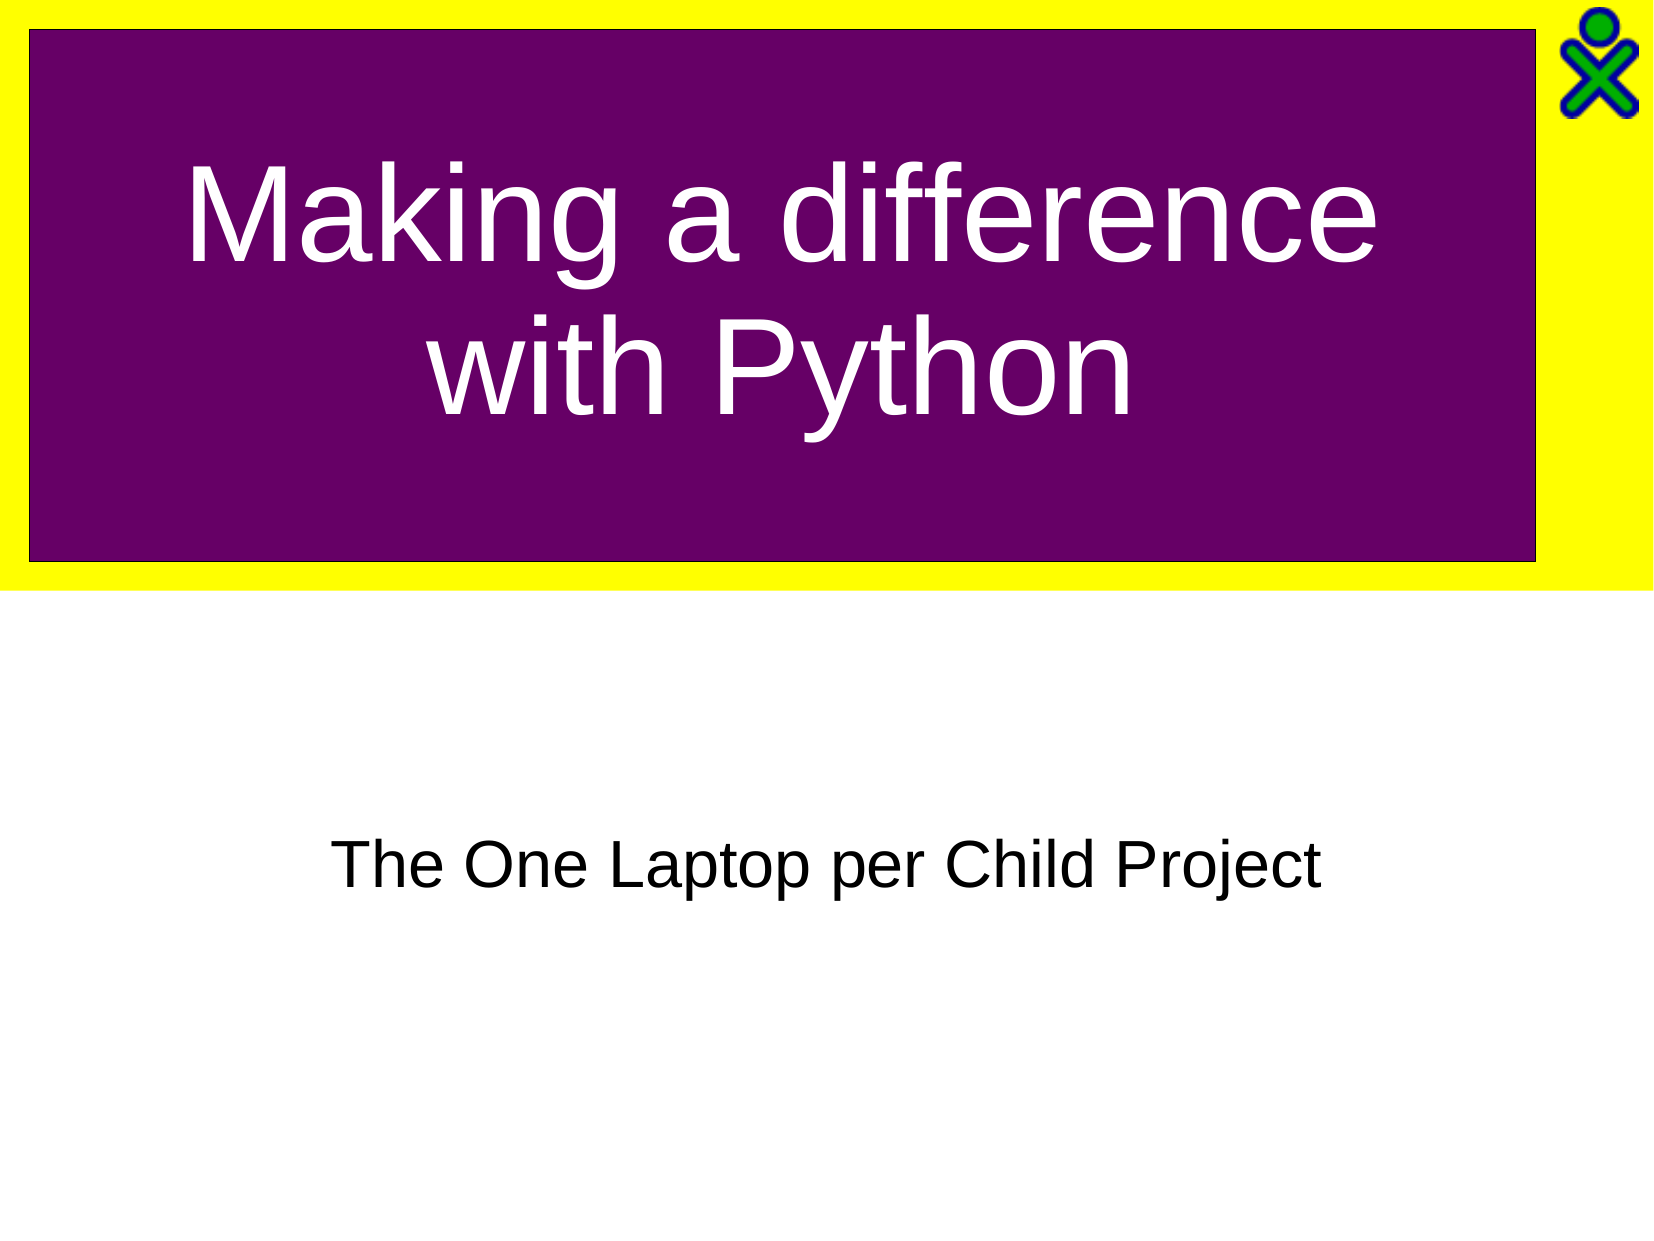

# Making a difference with Python
The One Laptop per Child Project